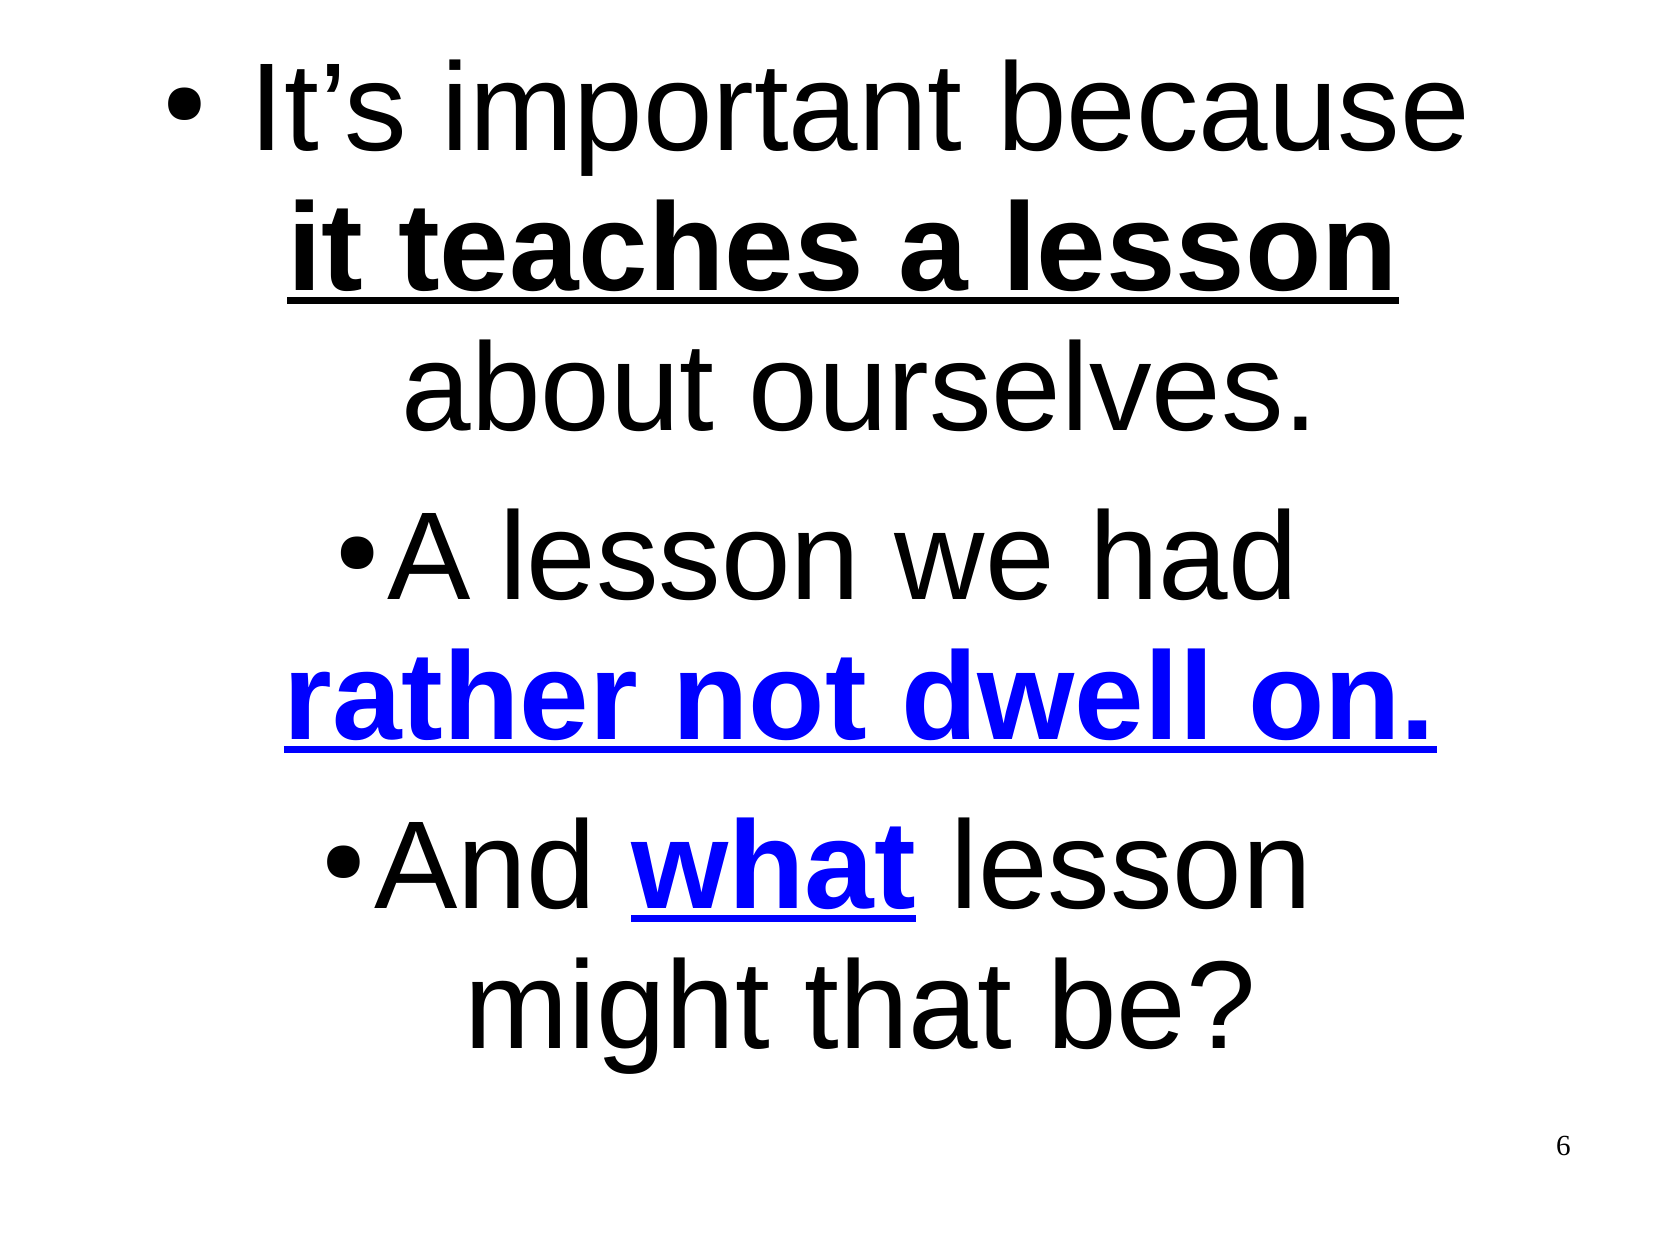

# It’s important because it teaches a lesson about ourselves.
A lesson we had
rather not dwell on.
And what lesson
might that be?
6